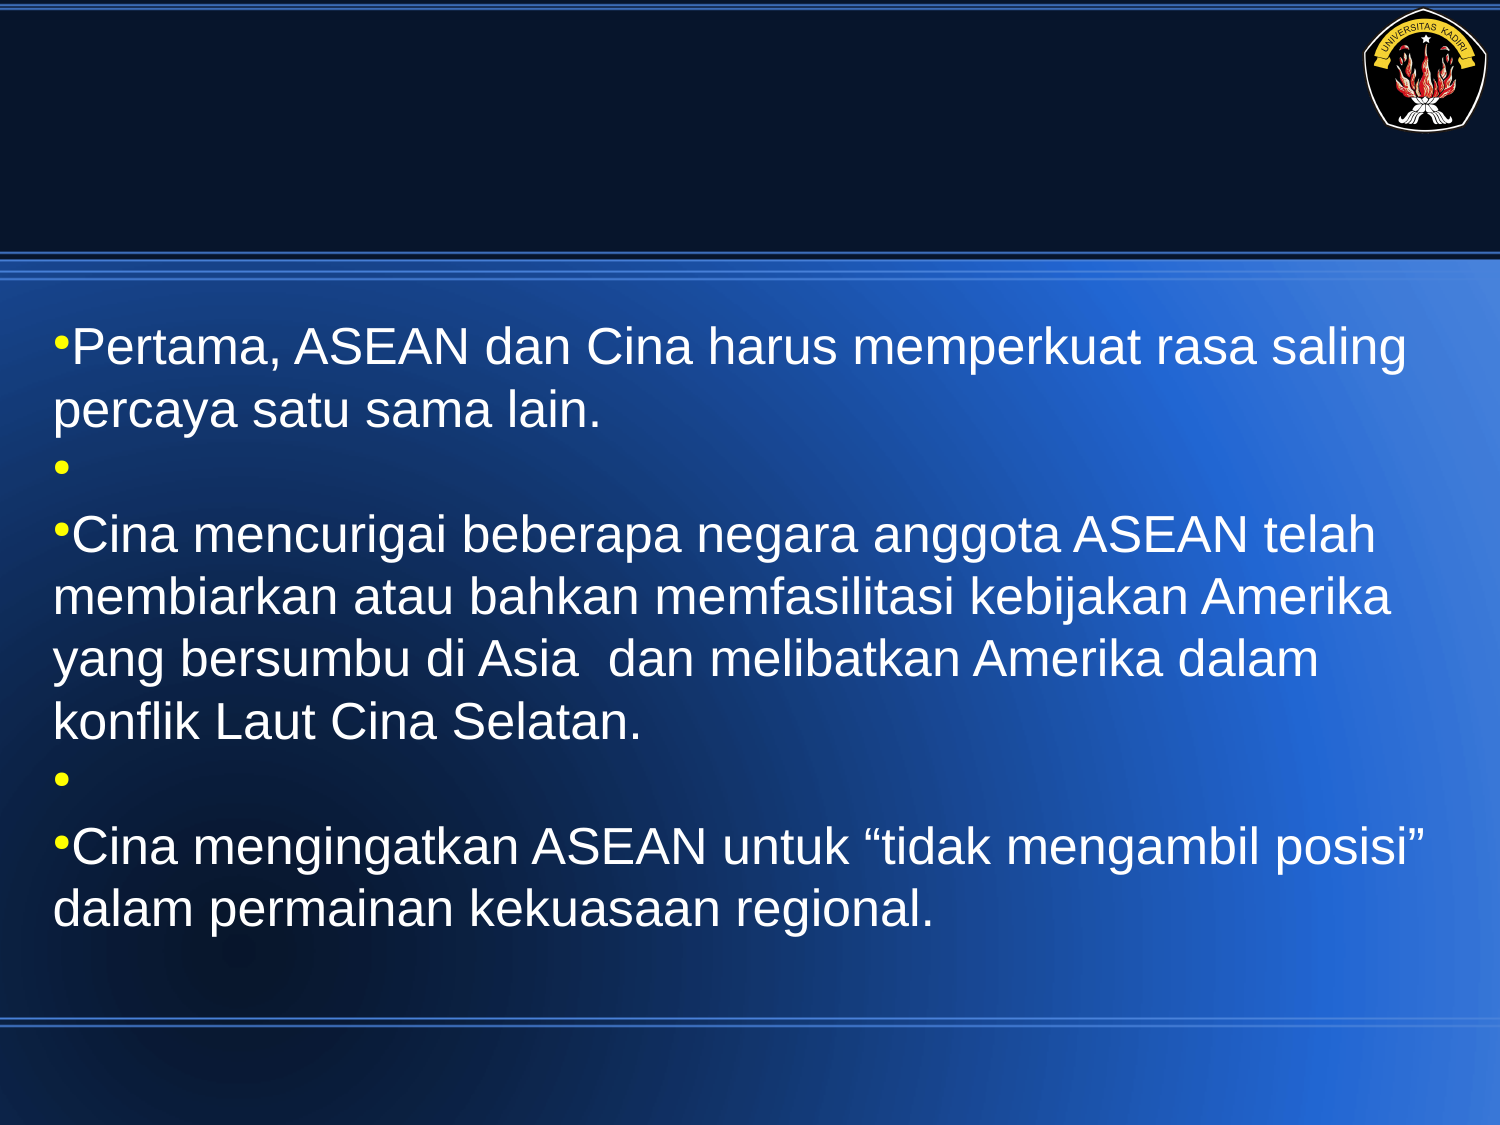

Pertama, ASEAN dan Cina harus memperkuat rasa saling percaya satu sama lain.
Cina mencurigai beberapa negara anggota ASEAN telah membiarkan atau bahkan memfasilitasi kebijakan Amerika yang bersumbu di Asia dan melibatkan Amerika dalam konflik Laut Cina Selatan.
Cina mengingatkan ASEAN untuk “tidak mengambil posisi” dalam permainan kekuasaan regional.